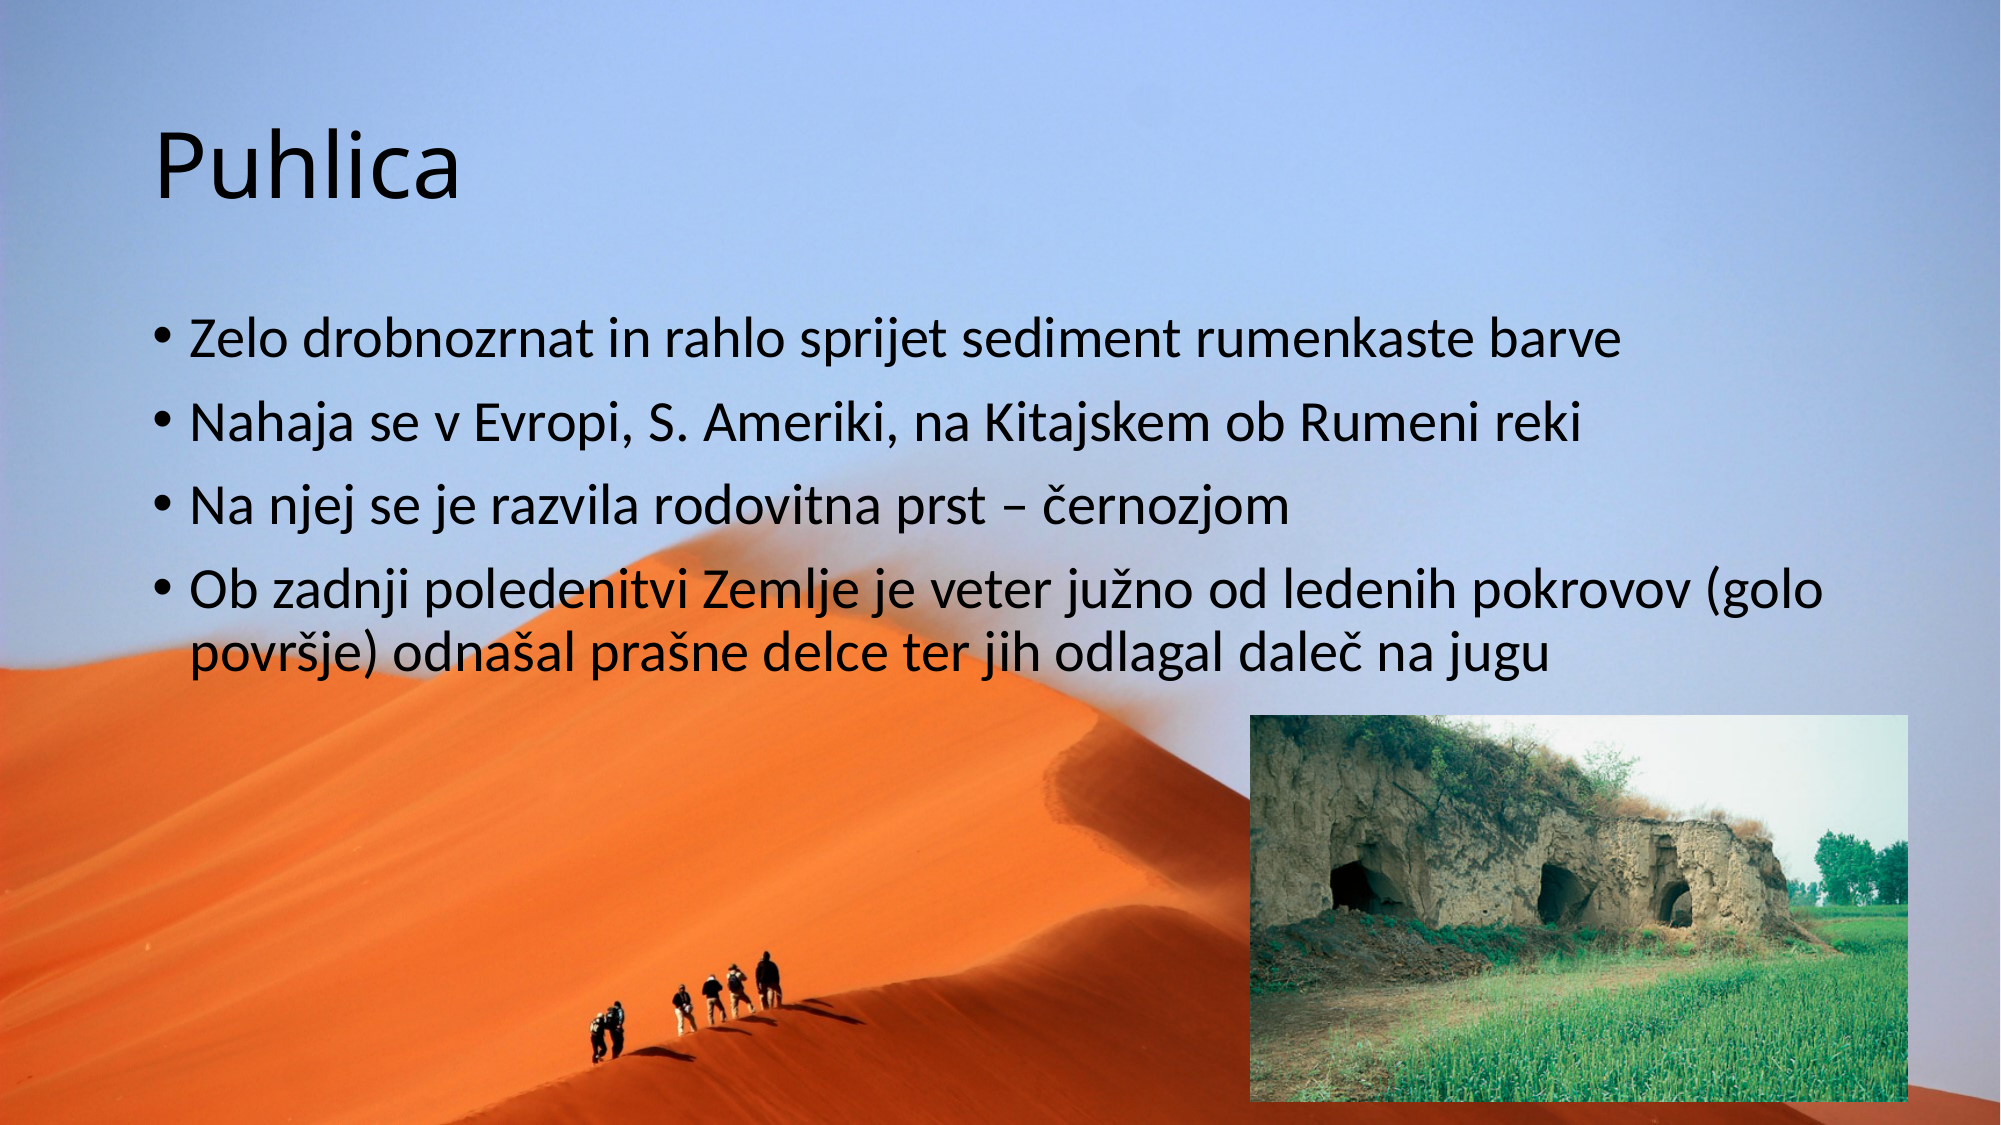

# Puhlica
Zelo drobnozrnat in rahlo sprijet sediment rumenkaste barve
Nahaja se v Evropi, S. Ameriki, na Kitajskem ob Rumeni reki
Na njej se je razvila rodovitna prst – černozjom
Ob zadnji poledenitvi Zemlje je veter južno od ledenih pokrovov (golo površje) odnašal prašne delce ter jih odlagal daleč na jugu